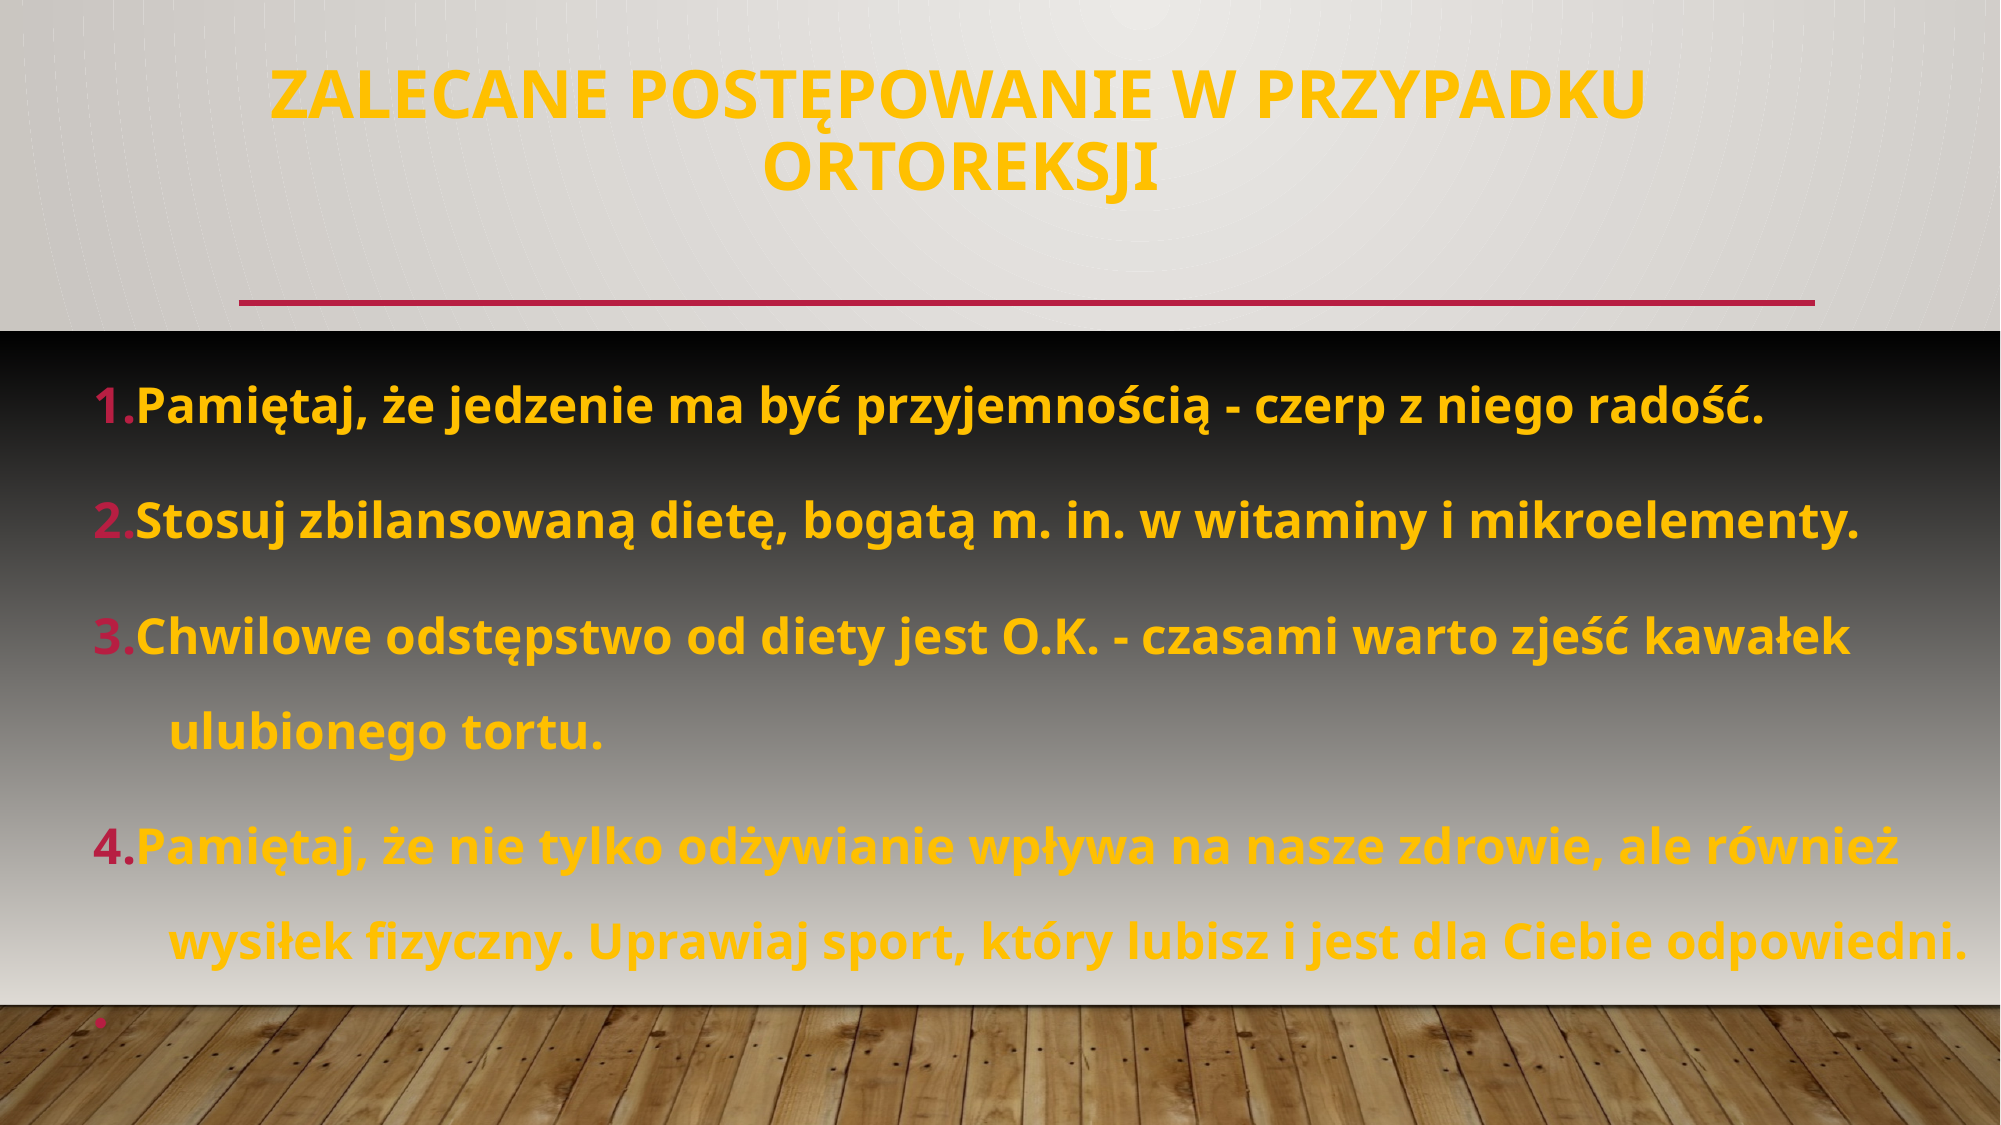

# Zalecane postępowanie w przypadku ortoreksji
Pamiętaj, że jedzenie ma być przyjemnością - czerp z niego radość.
Stosuj zbilansowaną dietę, bogatą m. in. w witaminy i mikroelementy.
Chwilowe odstępstwo od diety jest O.K. - czasami warto zjeść kawałek ulubionego tortu.
Pamiętaj, że nie tylko odżywianie wpływa na nasze zdrowie, ale również wysiłek fizyczny. Uprawiaj sport, który lubisz i jest dla Ciebie odpowiedni.